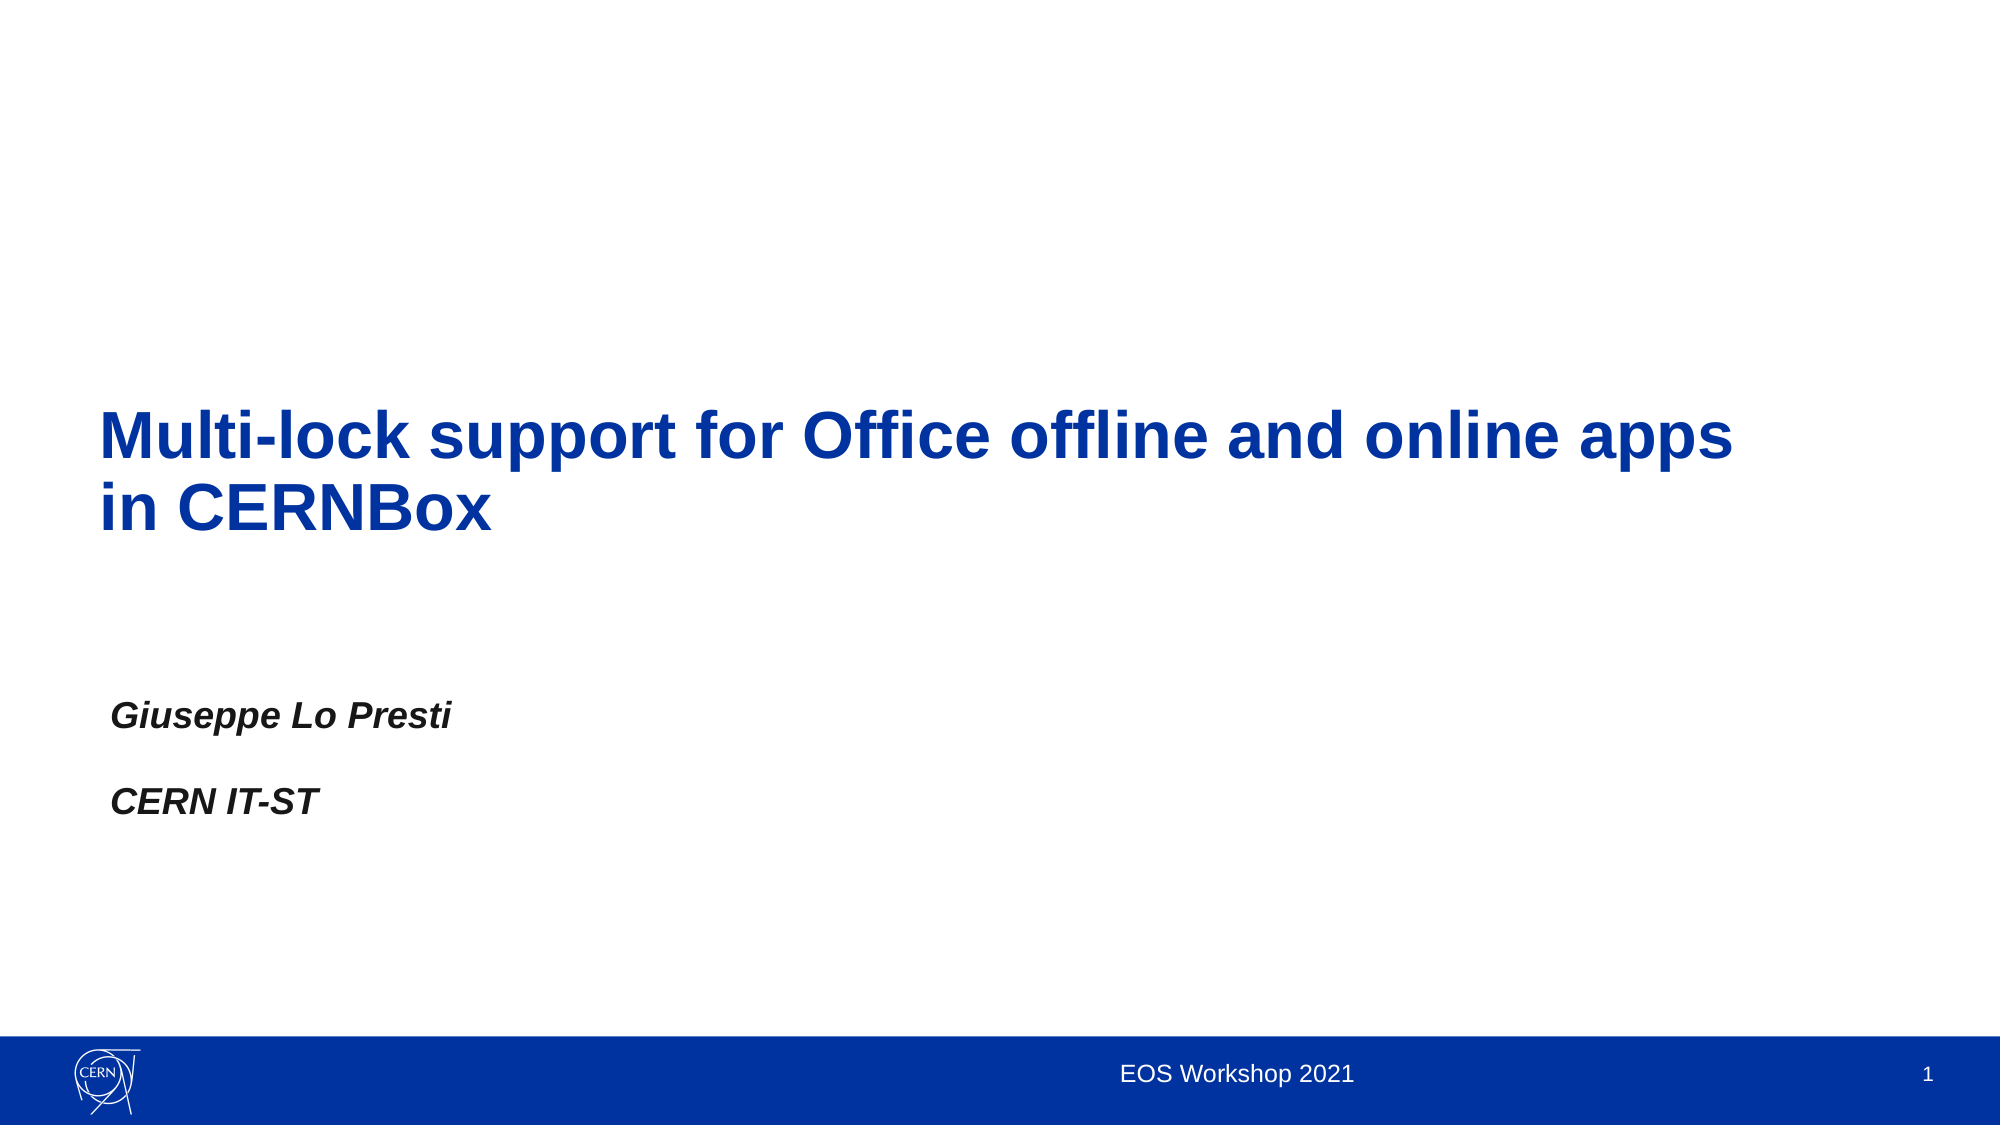

# Multi-lock support for Office offline and online apps in CERNBox
Giuseppe Lo Presti
CERN IT-ST
EOS Workshop 2021